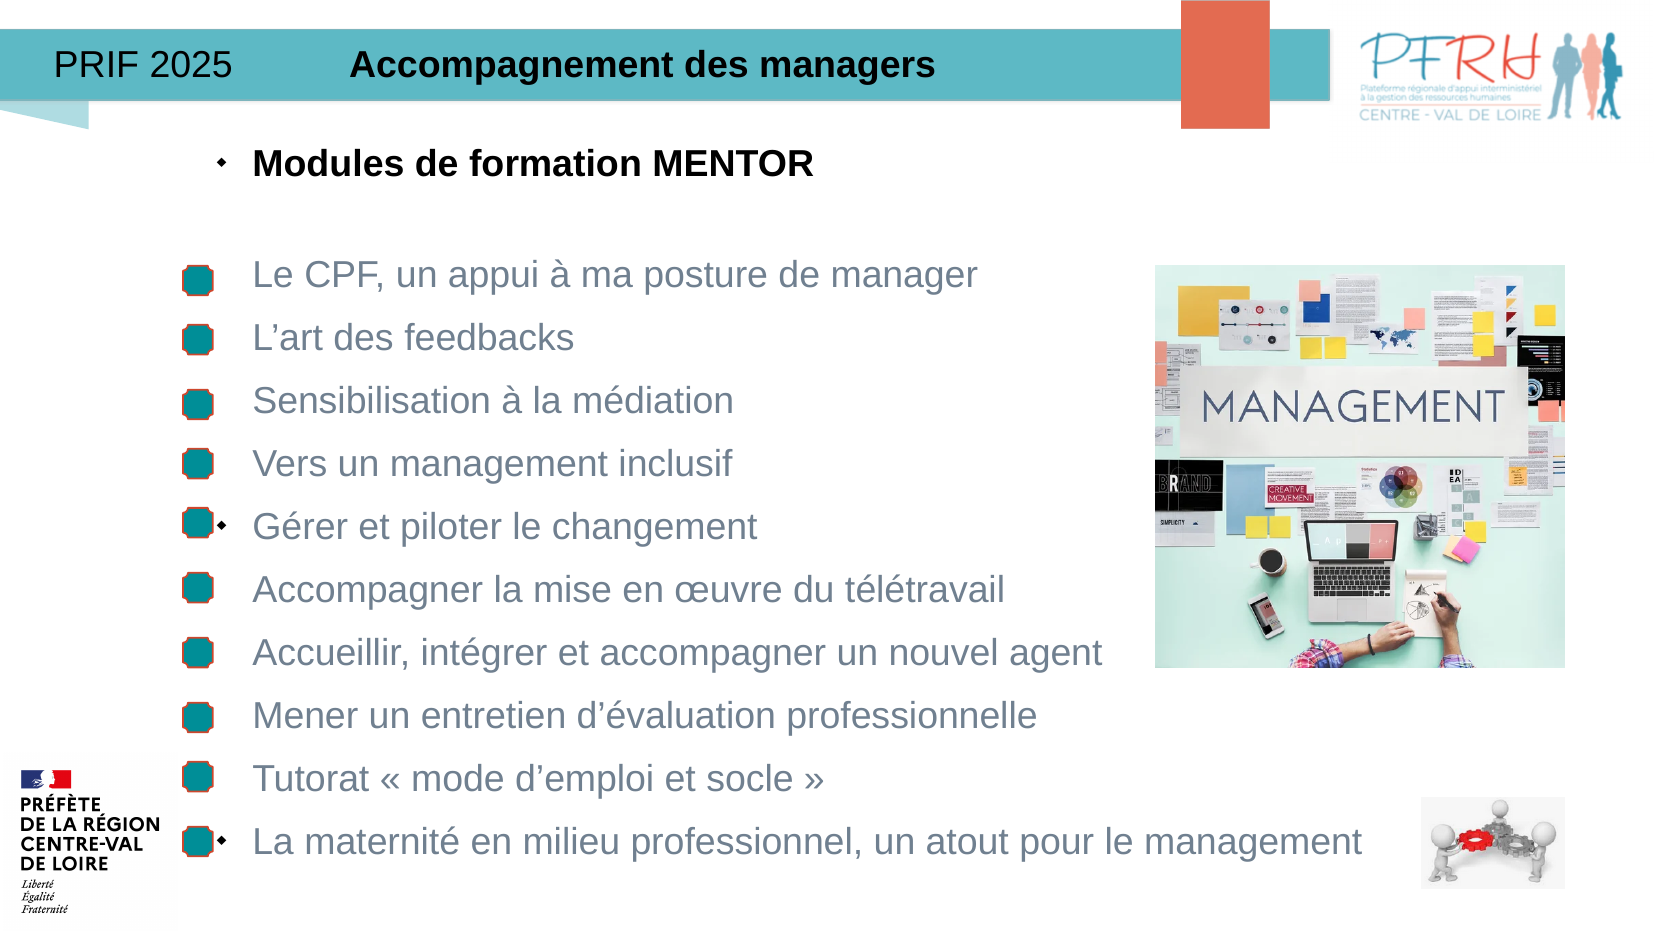

PRIF 2025		Accompagnement des managers
Modules de formation MENTOR
Le CPF, un appui à ma posture de manager
L’art des feedbacks
Sensibilisation à la médiation
Vers un management inclusif
Gérer et piloter le changement
Accompagner la mise en œuvre du télétravail
Accueillir, intégrer et accompagner un nouvel agent
Mener un entretien d’évaluation professionnelle
Tutorat « mode d’emploi et socle »
La maternité en milieu professionnel, un atout pour le management